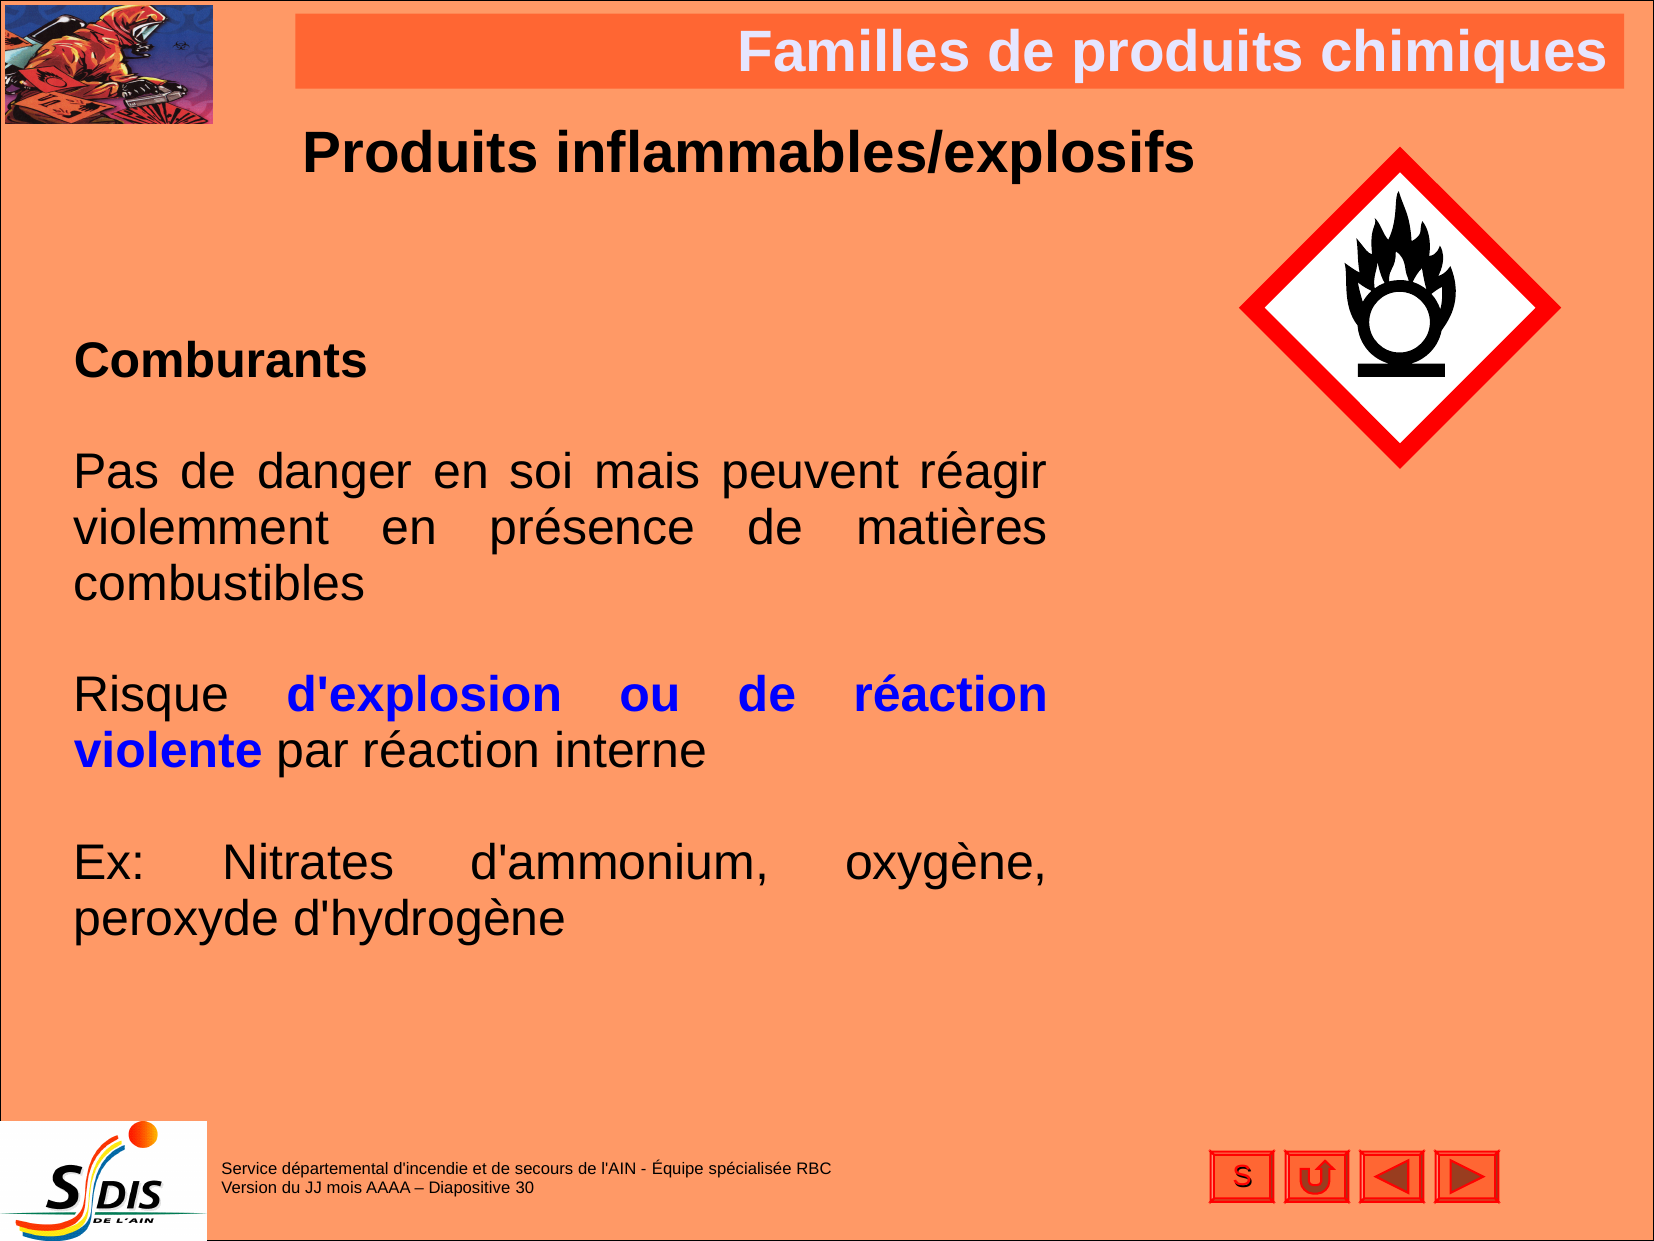

Familles de produits chimiques
Produits inflammables/explosifs
Comburants
Pas de danger en soi mais peuvent réagir violemment en présence de matières combustibles
Risque d'explosion ou de réaction violente par réaction interne
Ex: Nitrates d'ammonium, oxygène, peroxyde d'hydrogène